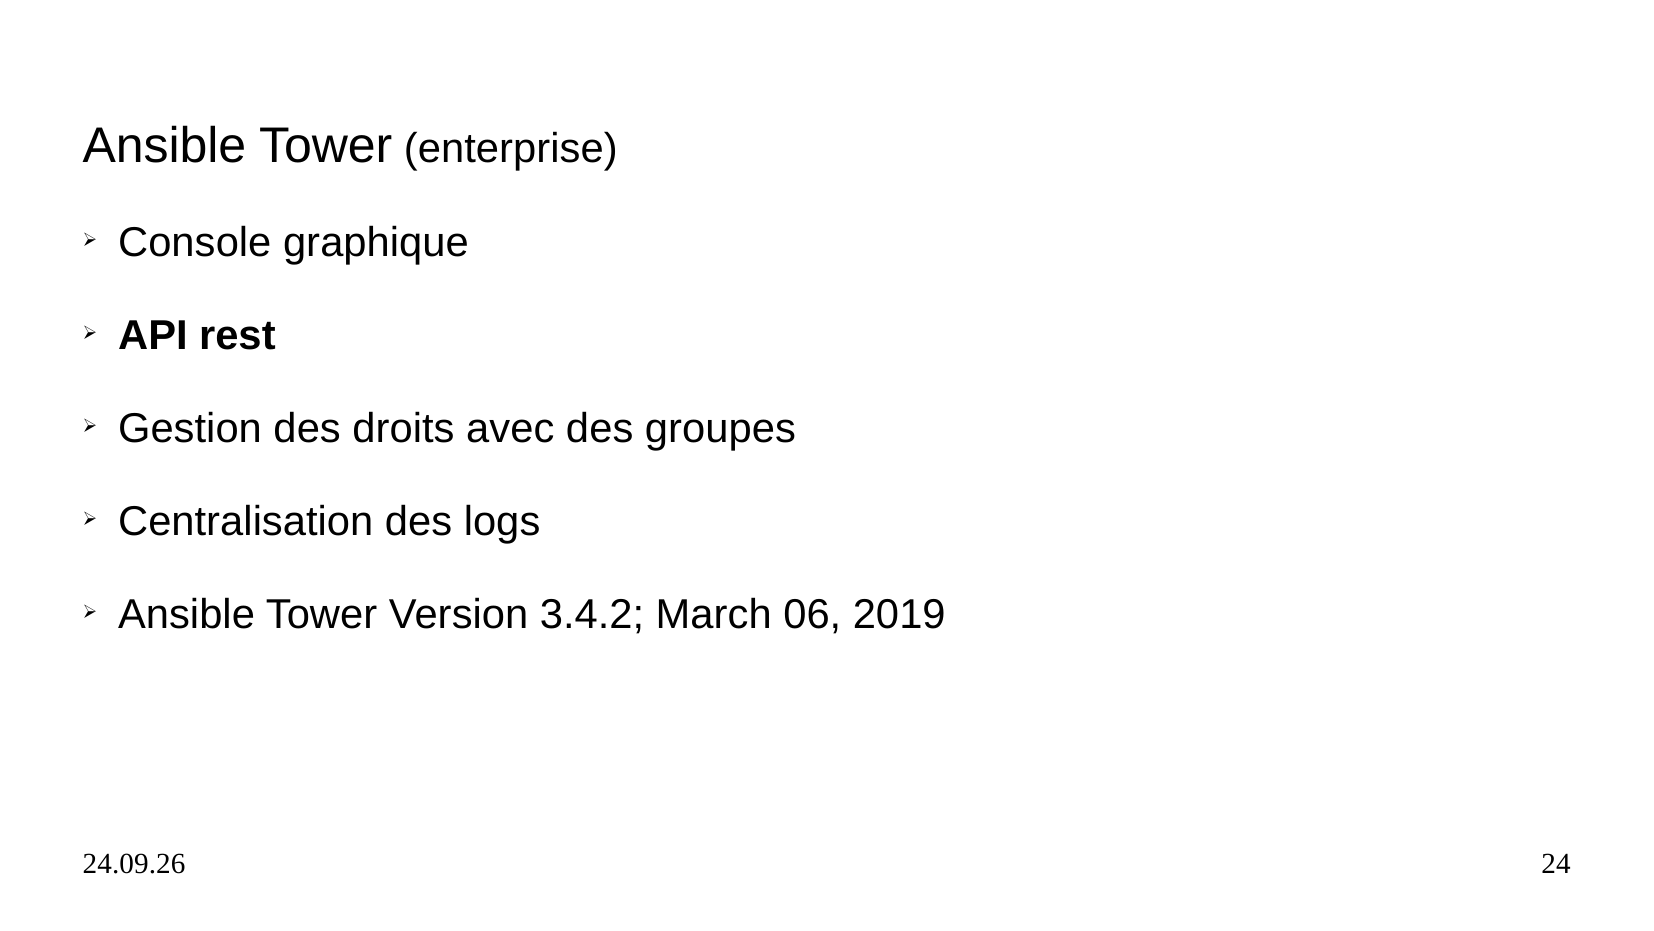

# Ansible Tower (enterprise)
Console graphique
API rest
Gestion des droits avec des groupes
Centralisation des logs
Ansible Tower Version 3.4.2; March 06, 2019
24